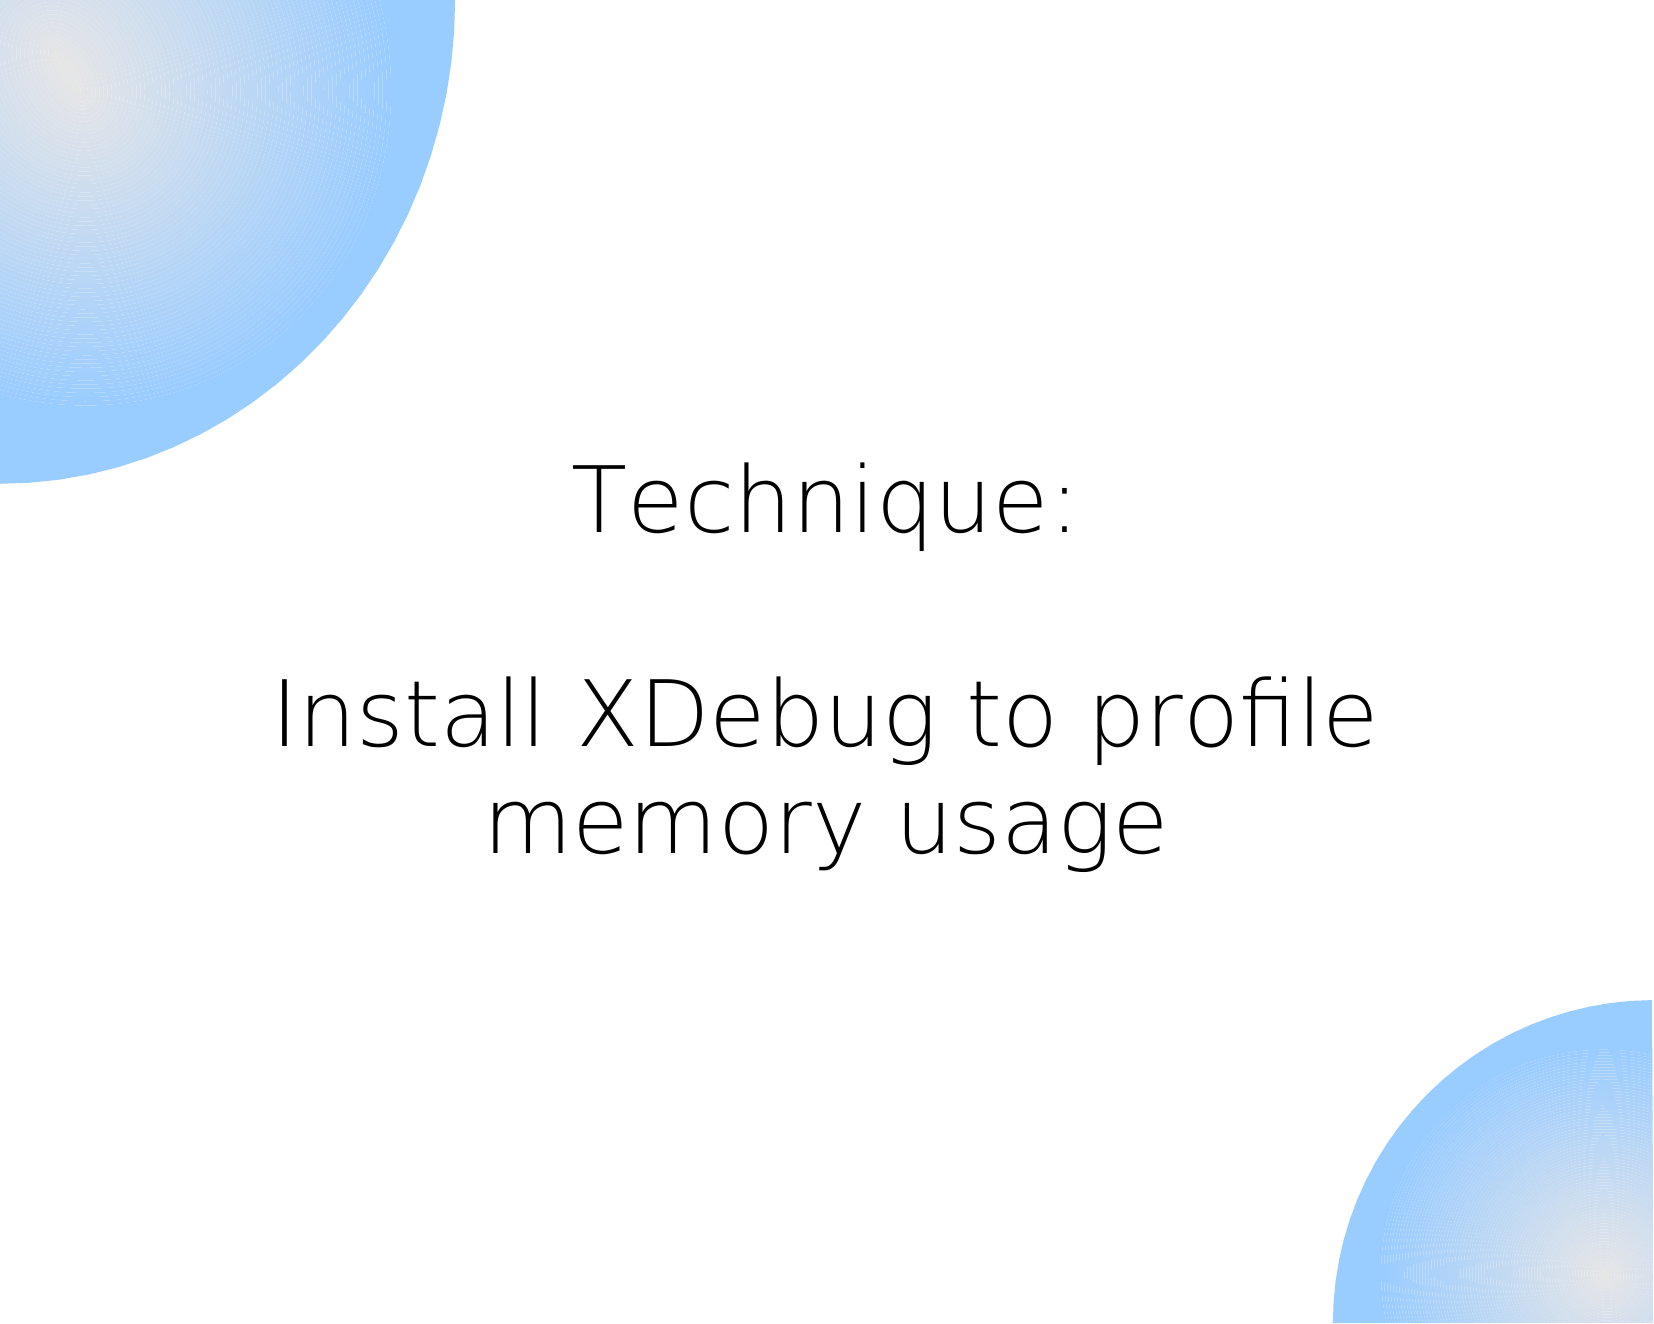

# Technique: Install XDebug to profile memory usage